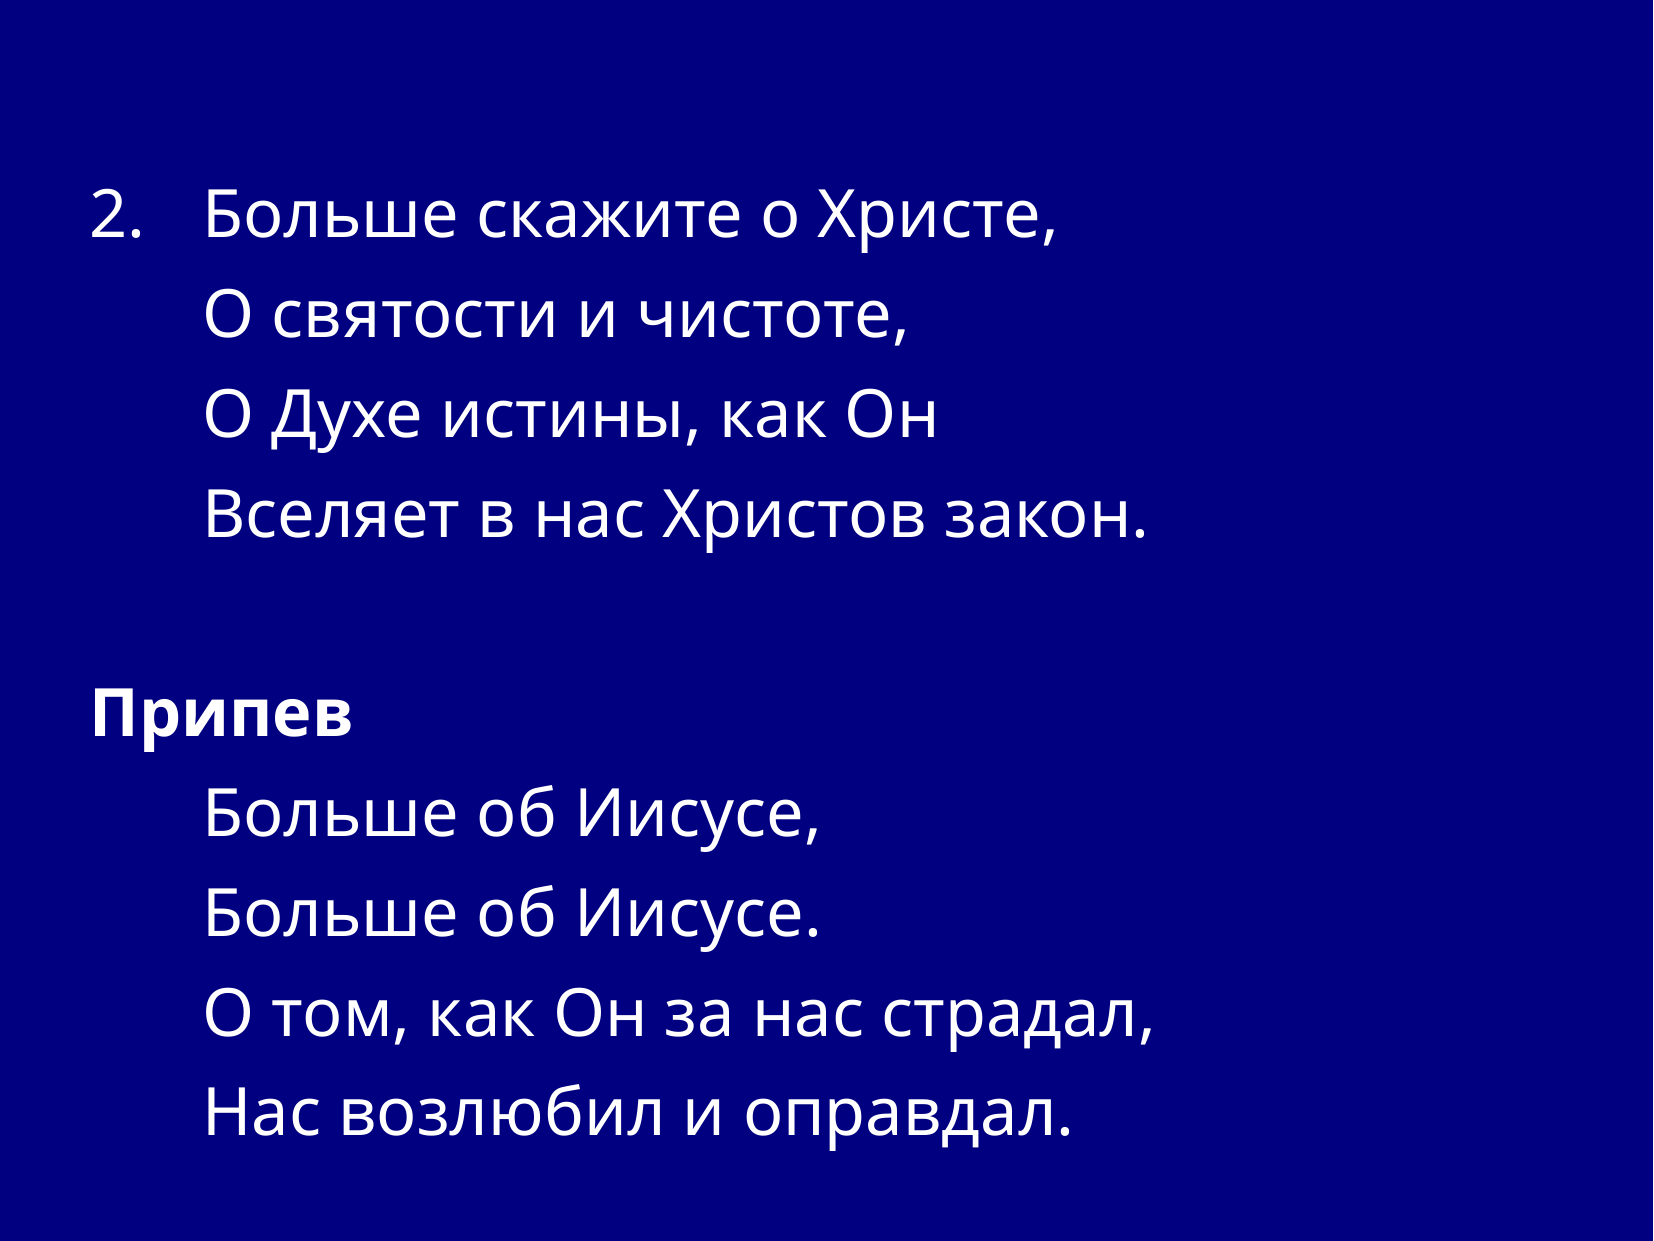

2.	Больше скажите о Христе,
	О святости и чистоте,
	О Духе истины, как Он
	Вселяет в нас Христов закон.
Припев
	Больше об Иисусе,
	Больше об Иисусе.
	О том, как Он за нас страдал,
	Нас возлюбил и оправдал.